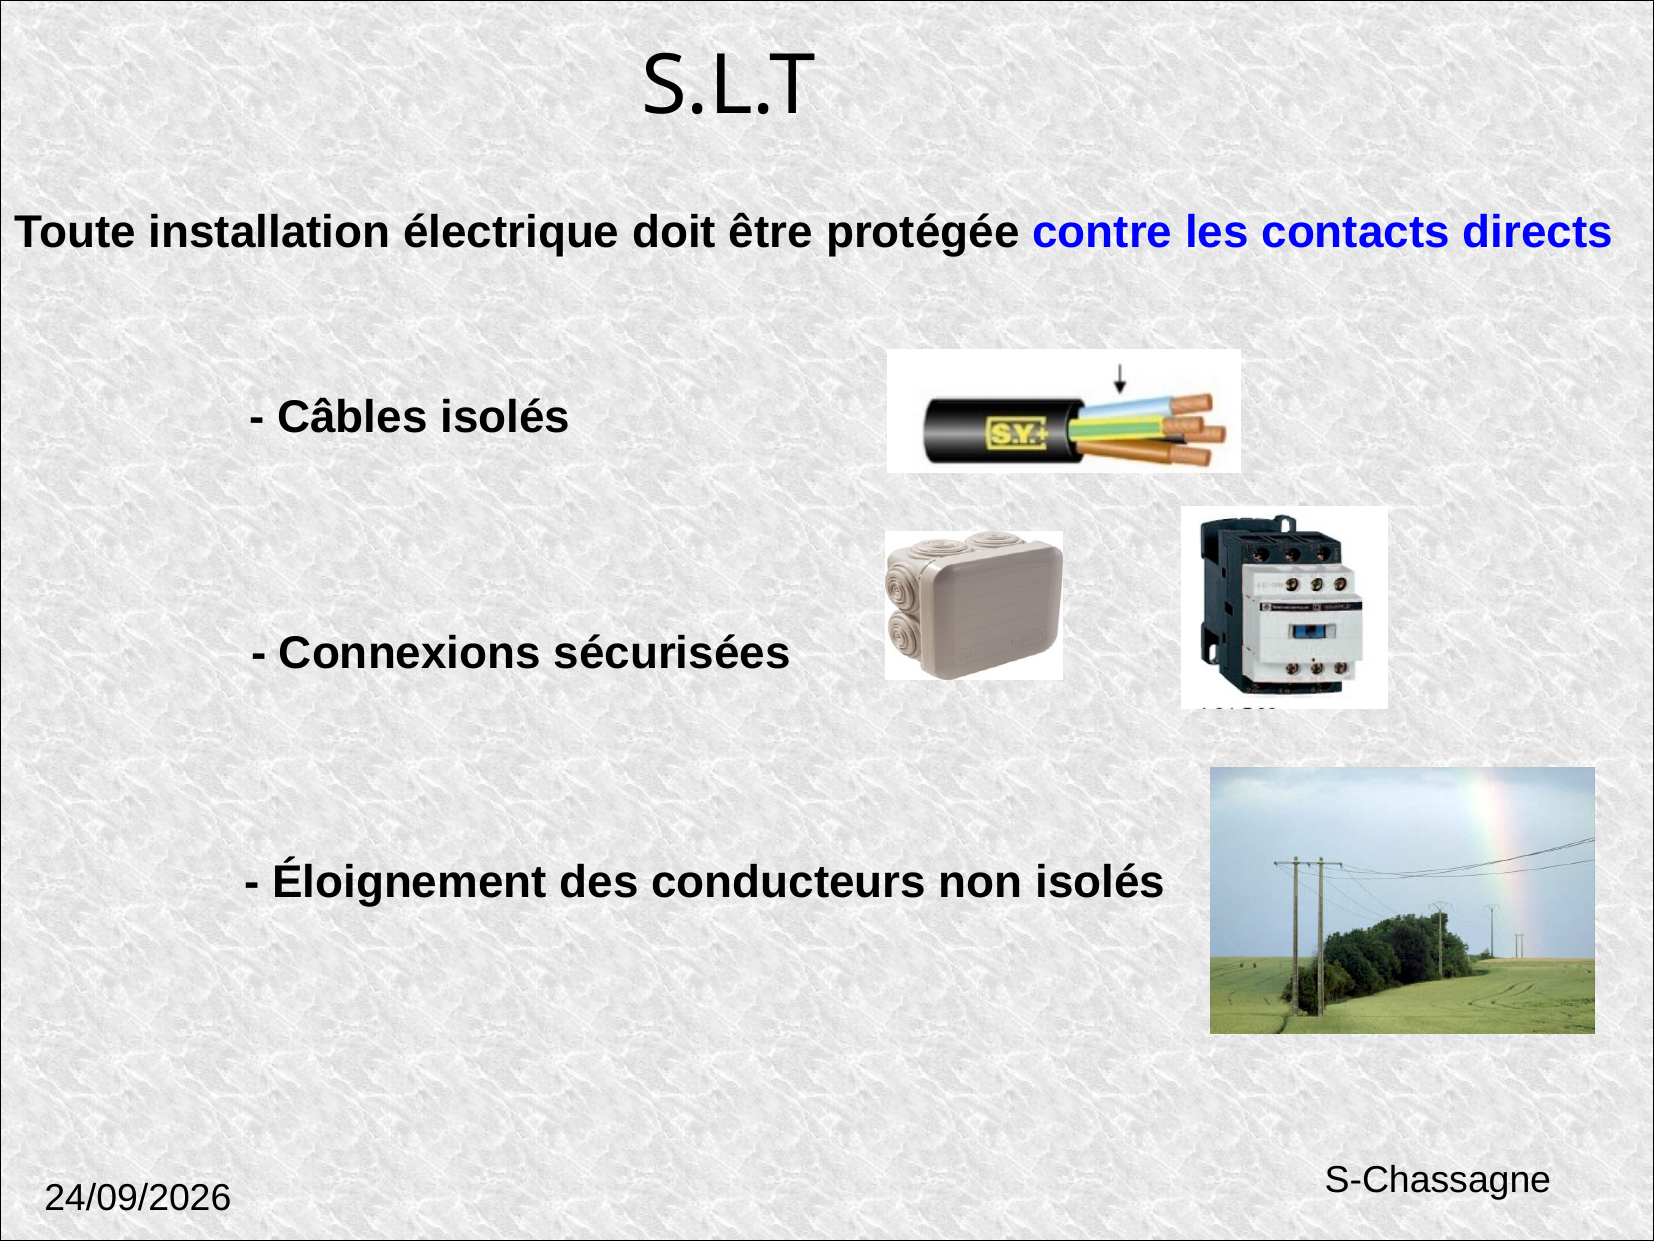

S.L.T
Toute installation électrique doit être protégée contre les contacts directs
- Câbles isolés
- Connexions sécurisées
- Éloignement des conducteurs non isolés